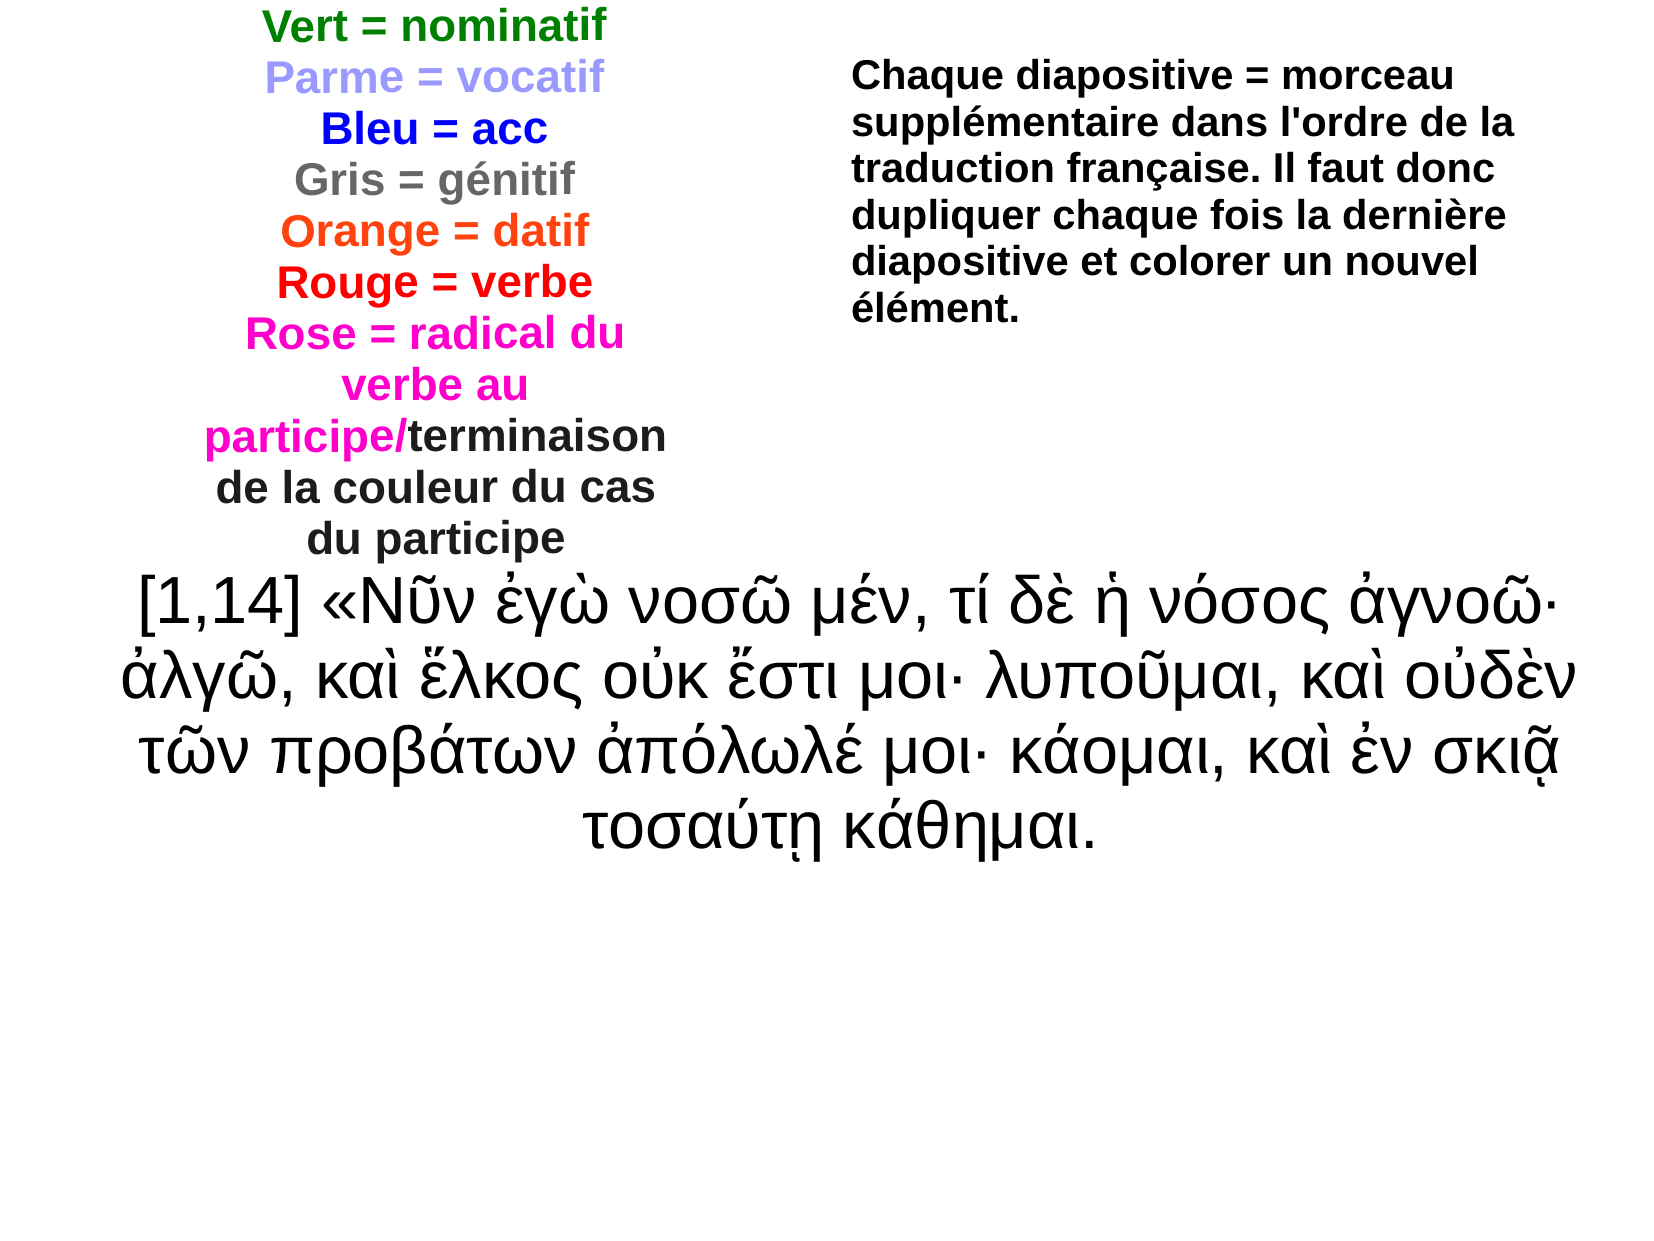

Vert = nominatif
Parme = vocatif
Bleu = acc
Gris = génitif
Orange = datif
Rouge = verbe
Rose = radical du verbe au participe/terminaison de la couleur du cas du participe
| | Chaque diapositive = morceau supplémentaire dans l'ordre de la traduction française. Il faut donc dupliquer chaque fois la dernière diapositive et colorer un nouvel élément. |
| --- | --- |
#
[1,14] «Νῦν ἐγὼ νοσῶ μέν, τί δὲ ἡ νόσος ἀγνοῶ· ἀλγῶ, καὶ ἕλκος οὐκ ἔστι μοι· λυποῦμαι, καὶ οὐδὲν τῶν προβάτων ἀπόλωλέ μοι· κάομαι, καὶ ἐν σκιᾷ τοσαύτῃ κάθημαι.